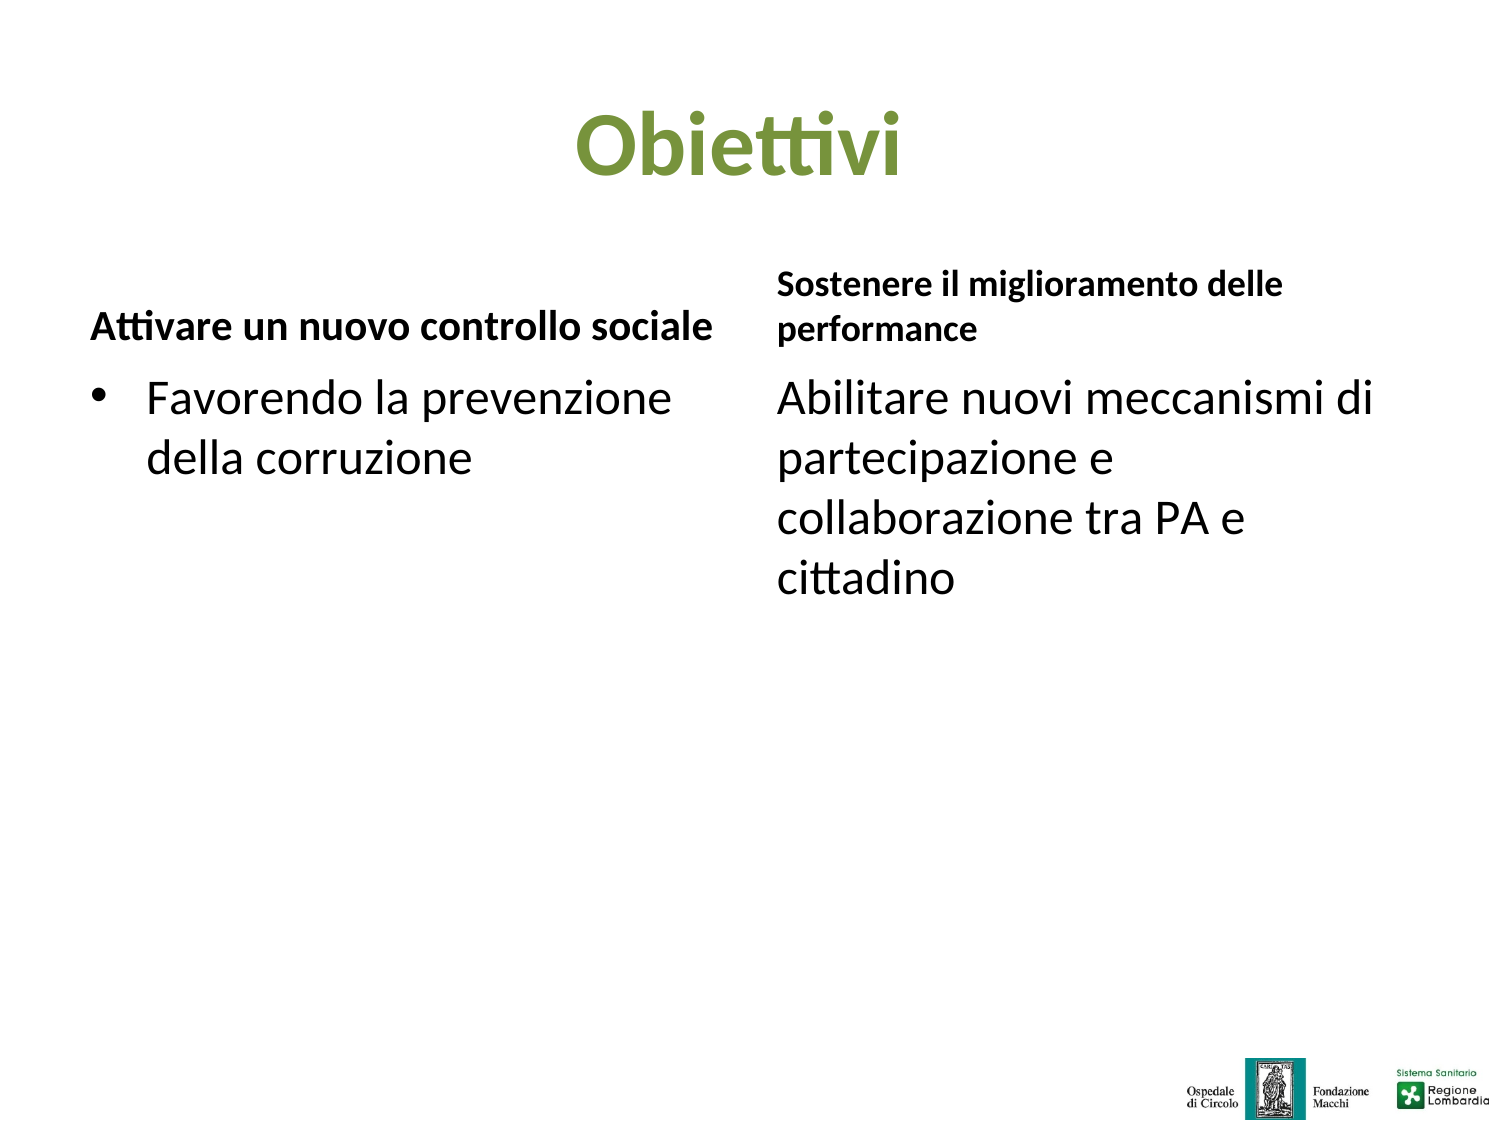

# Obiettivi
Attivare un nuovo controllo sociale
Sostenere il miglioramento delle performance
Favorendo la prevenzione della corruzione
Abilitare nuovi meccanismi di partecipazione e collaborazione tra PA e cittadino